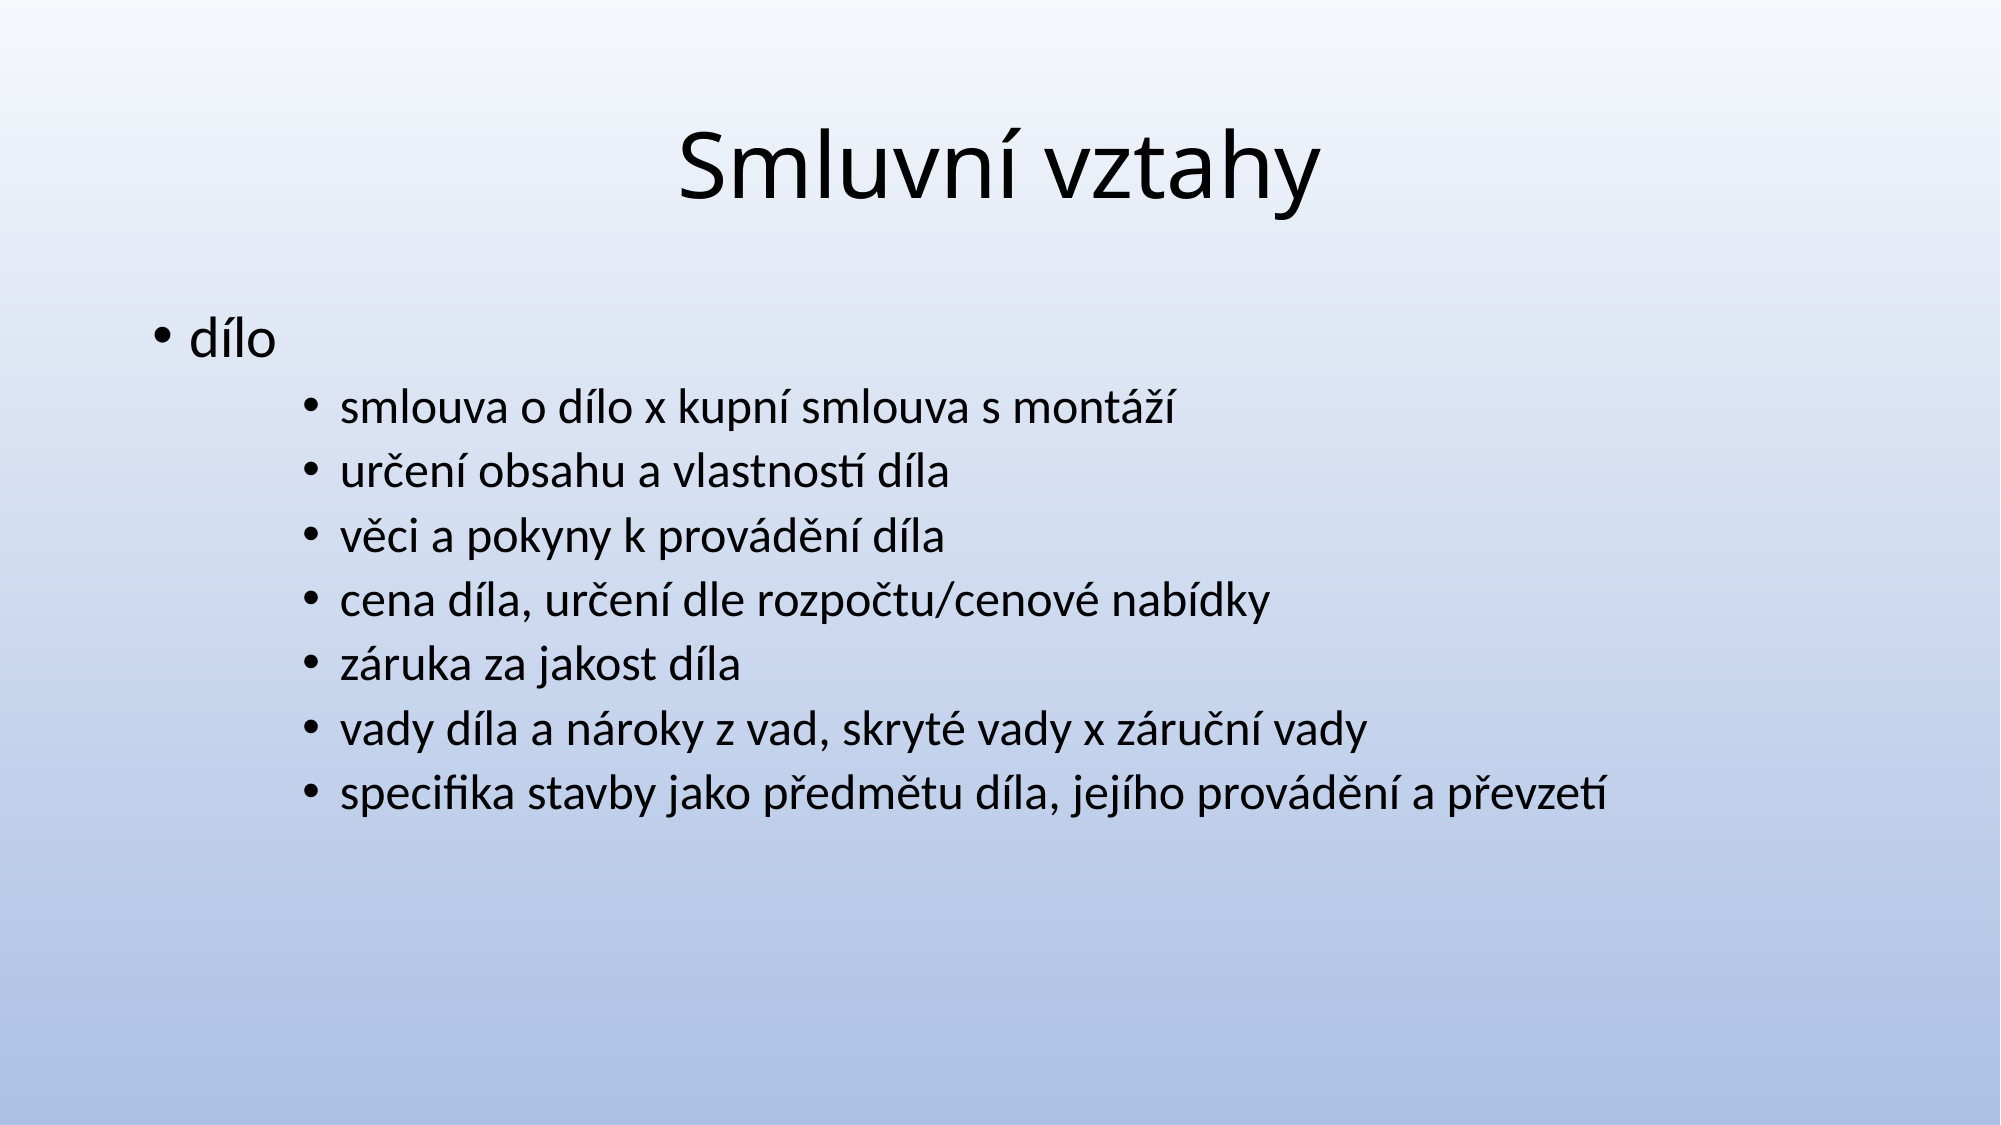

# Smluvní vztahy
dílo
smlouva o dílo x kupní smlouva s montáží
určení obsahu a vlastností díla
věci a pokyny k provádění díla
cena díla, určení dle rozpočtu/cenové nabídky
záruka za jakost díla
vady díla a nároky z vad, skryté vady x záruční vady
specifika stavby jako předmětu díla, jejího provádění a převzetí